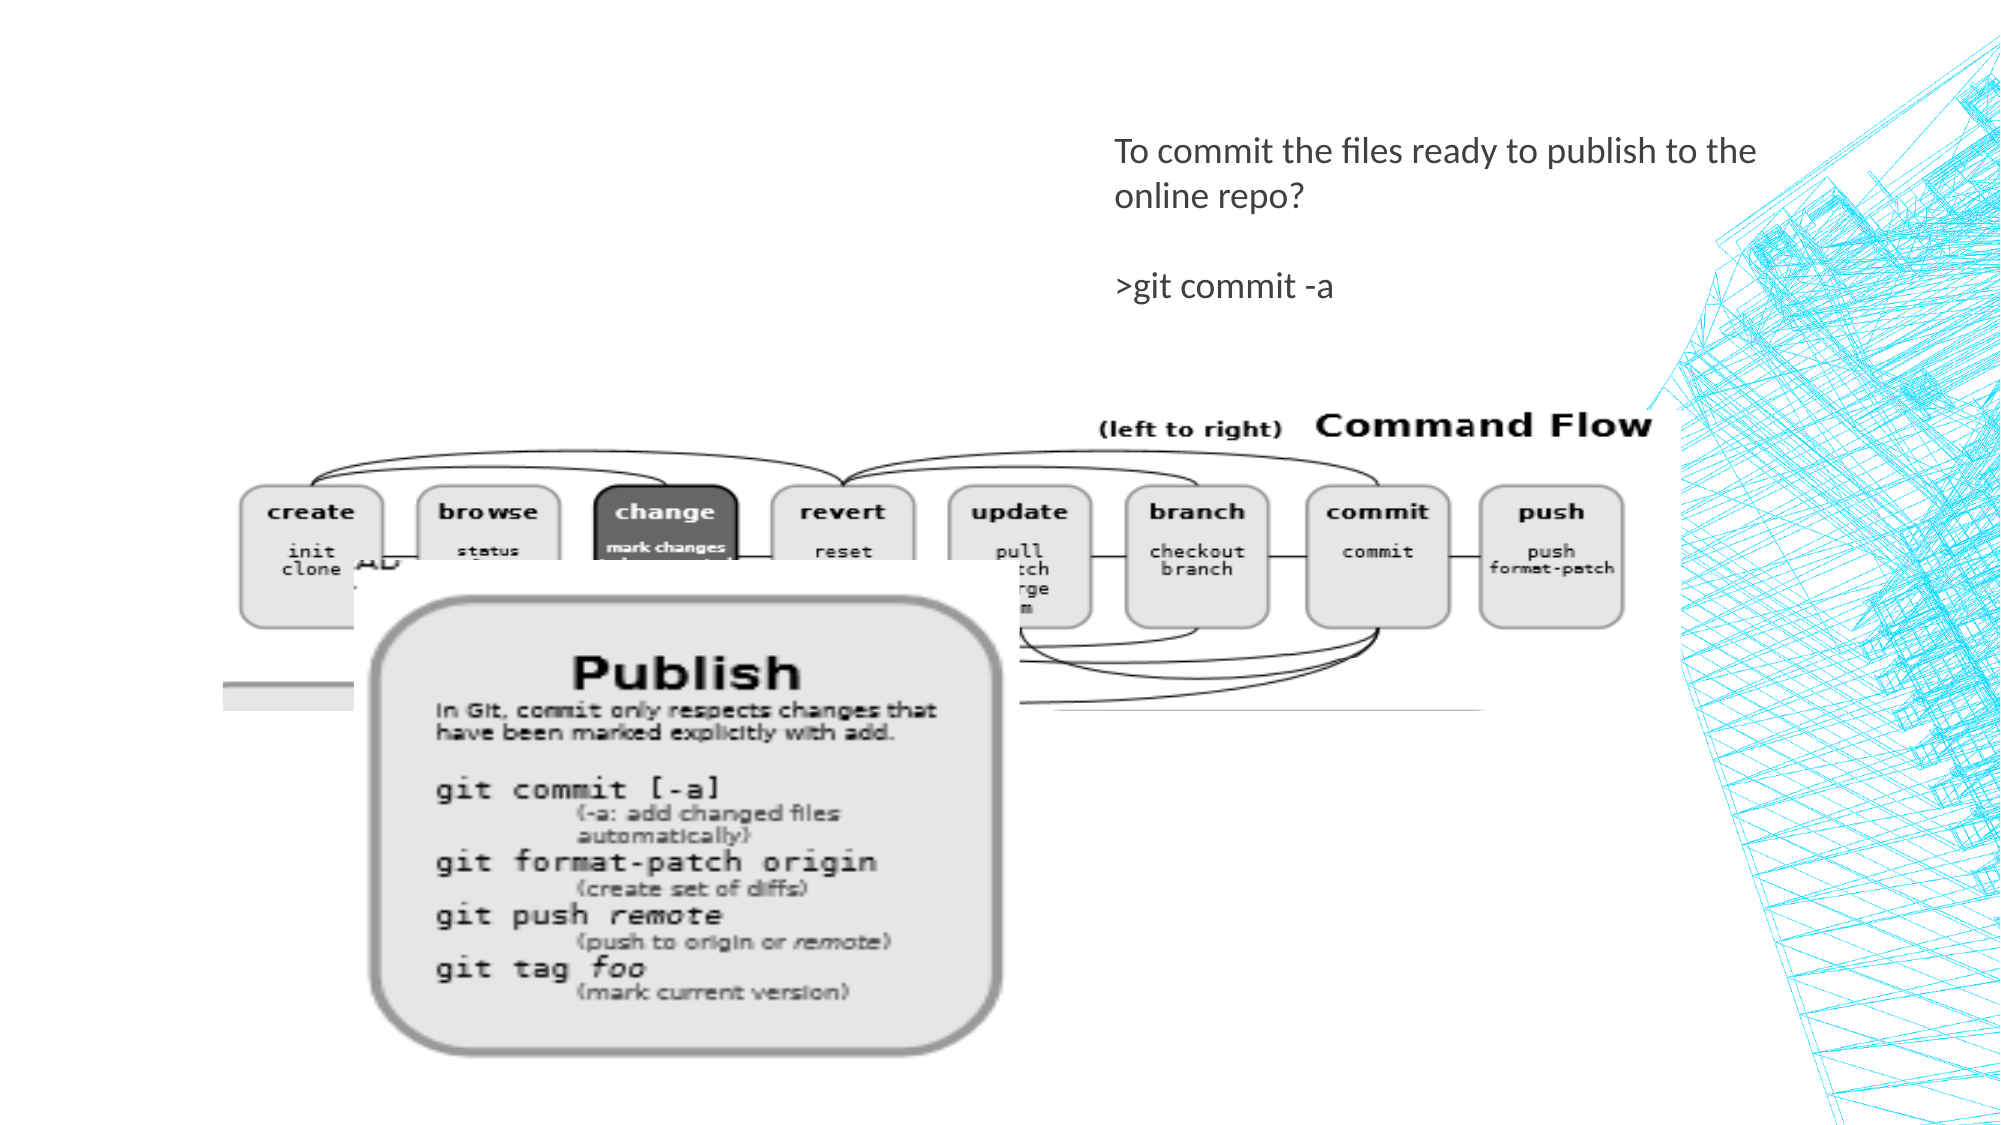

To commit the files ready to publish to the online repo?
>git commit -a